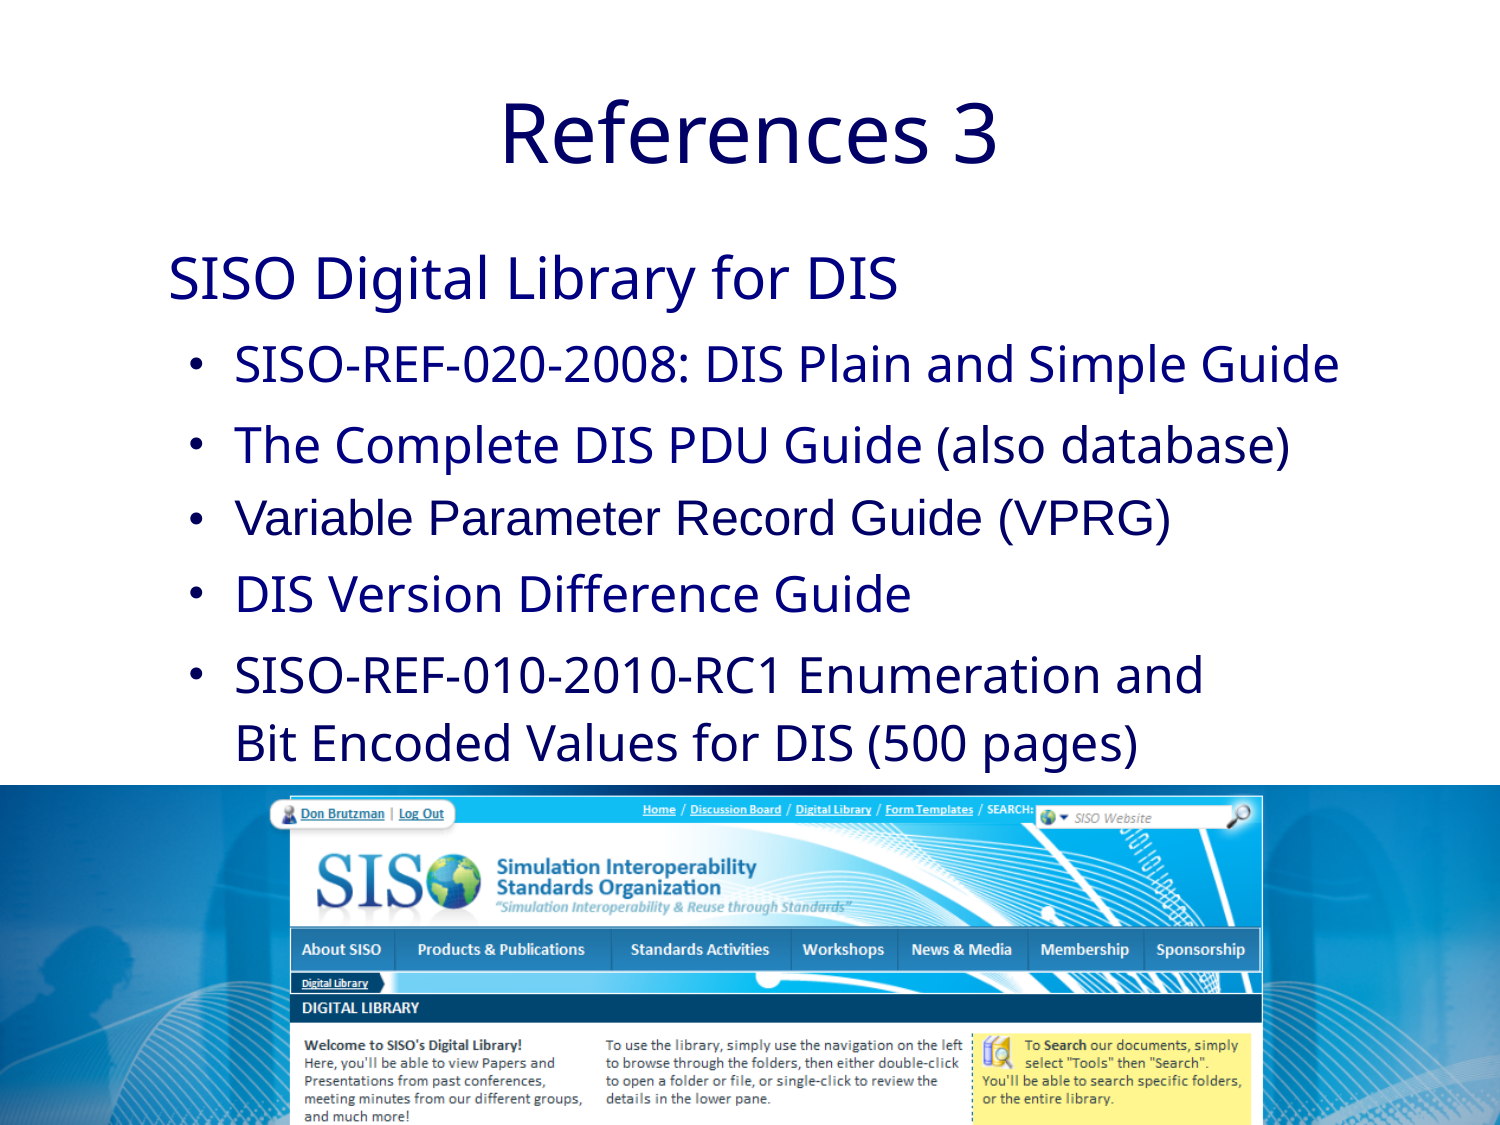

# References 3
SISO Digital Library for DIS
SISO-REF-020-2008: DIS Plain and Simple Guide
The Complete DIS PDU Guide (also database)
Variable Parameter Record Guide (VPRG)
DIS Version Difference Guide
SISO-REF-010-2010-RC1 Enumeration and 	 Bit Encoded Values for DIS (500 pages)